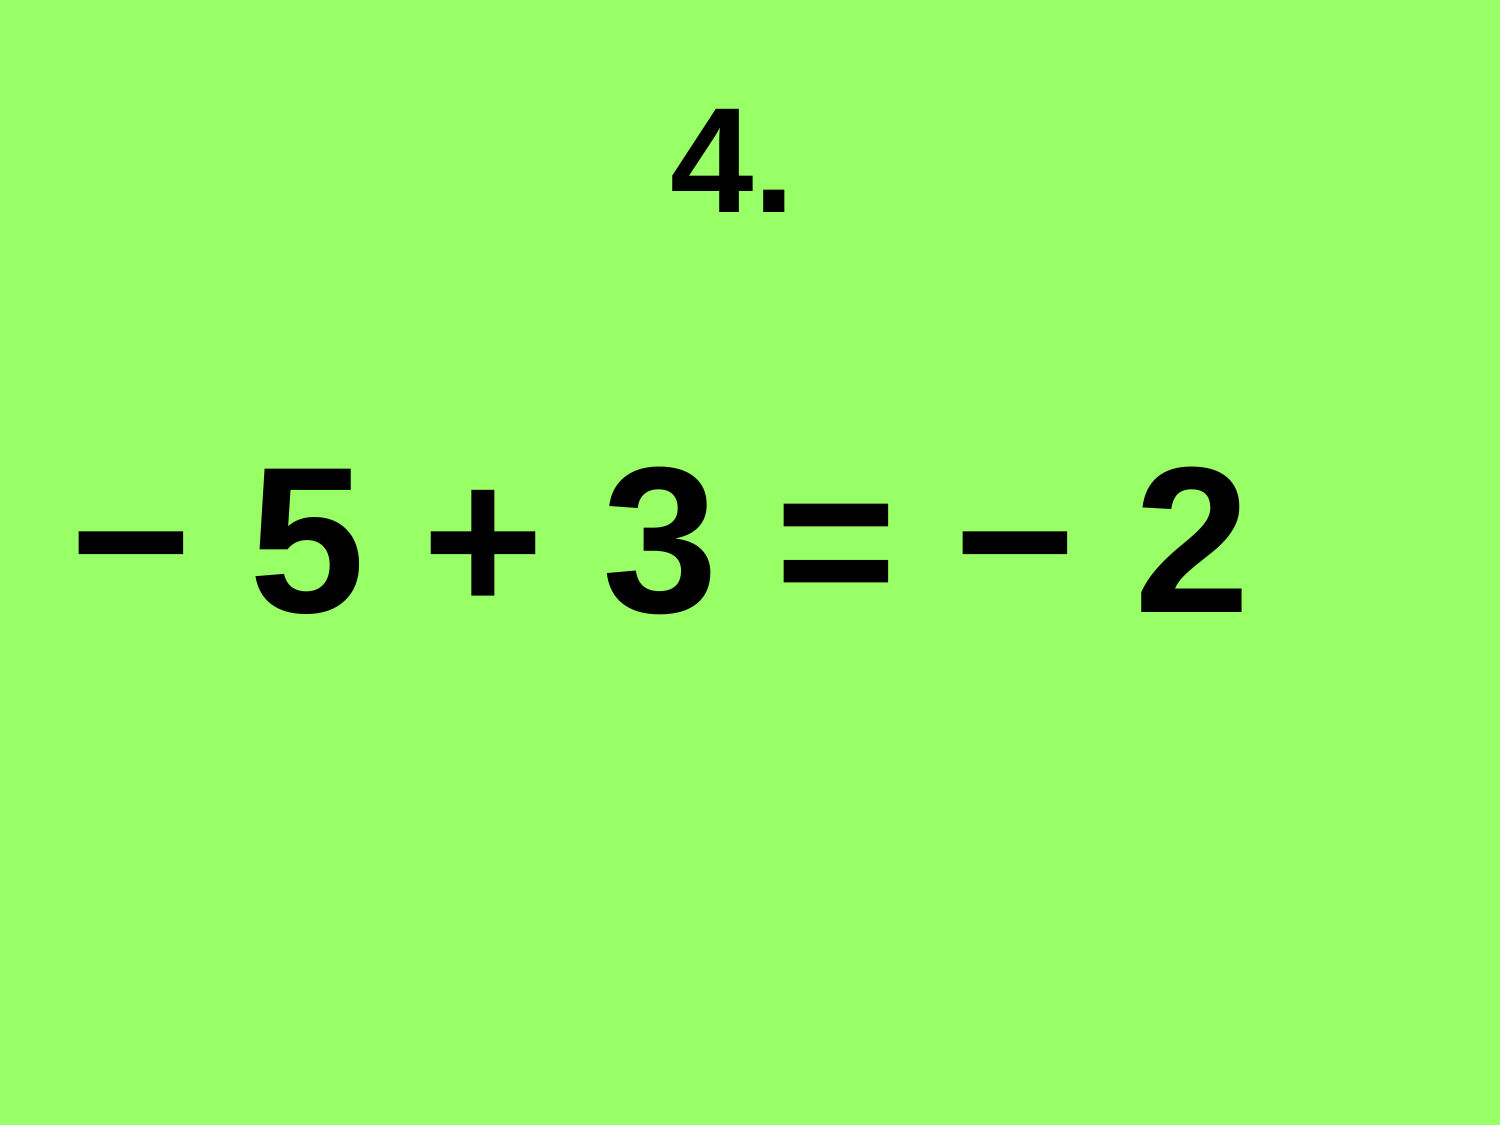

4.
# − 5 + 3 = − 2